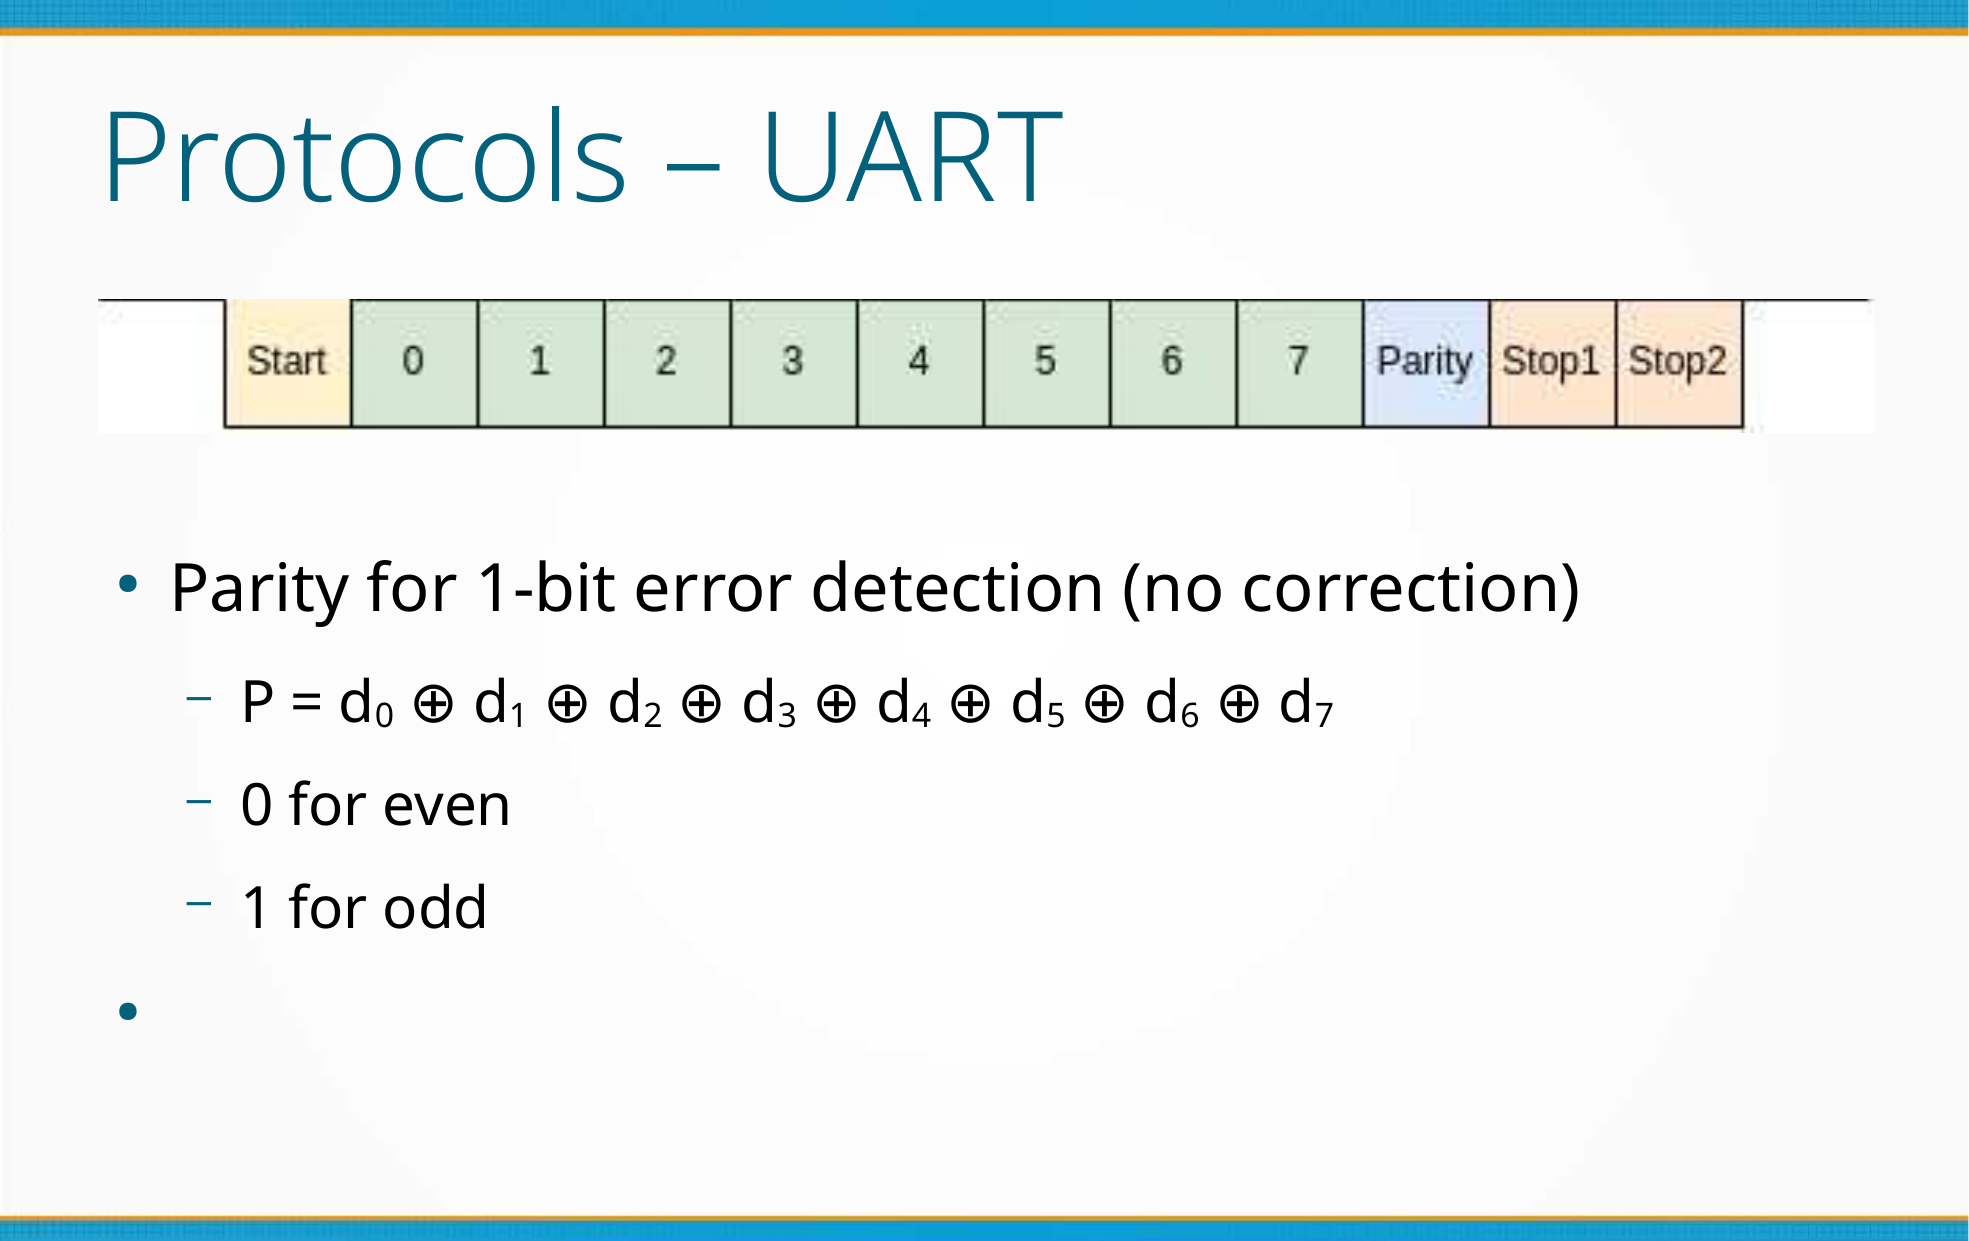

# Protocols – UART
Parity for 1-bit error detection (no correction)
P = d0 ⊕ d1 ⊕ d2 ⊕ d3 ⊕ d4 ⊕ d5 ⊕ d6 ⊕ d7
0 for even
1 for odd